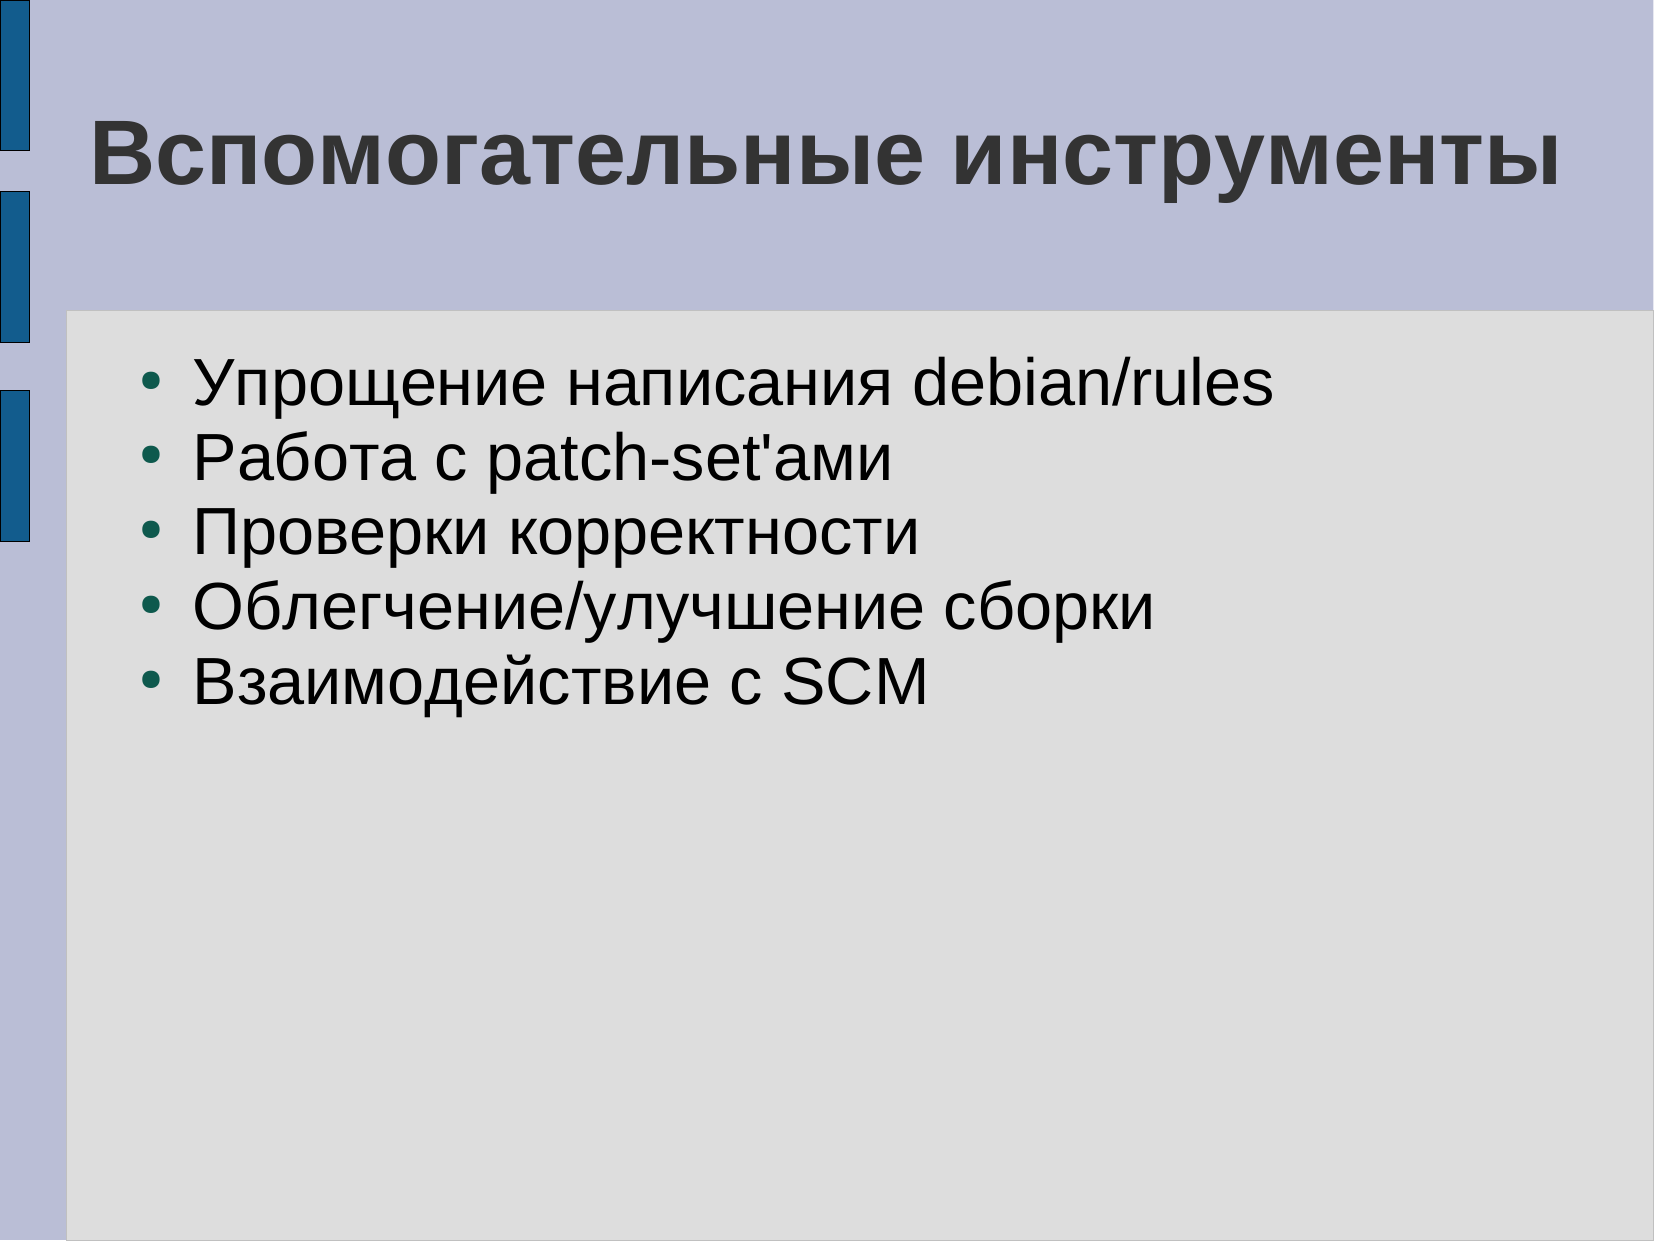

# Вспомогательные инструменты
Упрощение написания debian/rules
Работа с patch-set'ами
Проверки корректности
Облегчение/улучшение сборки
Взаимодействие с SCM